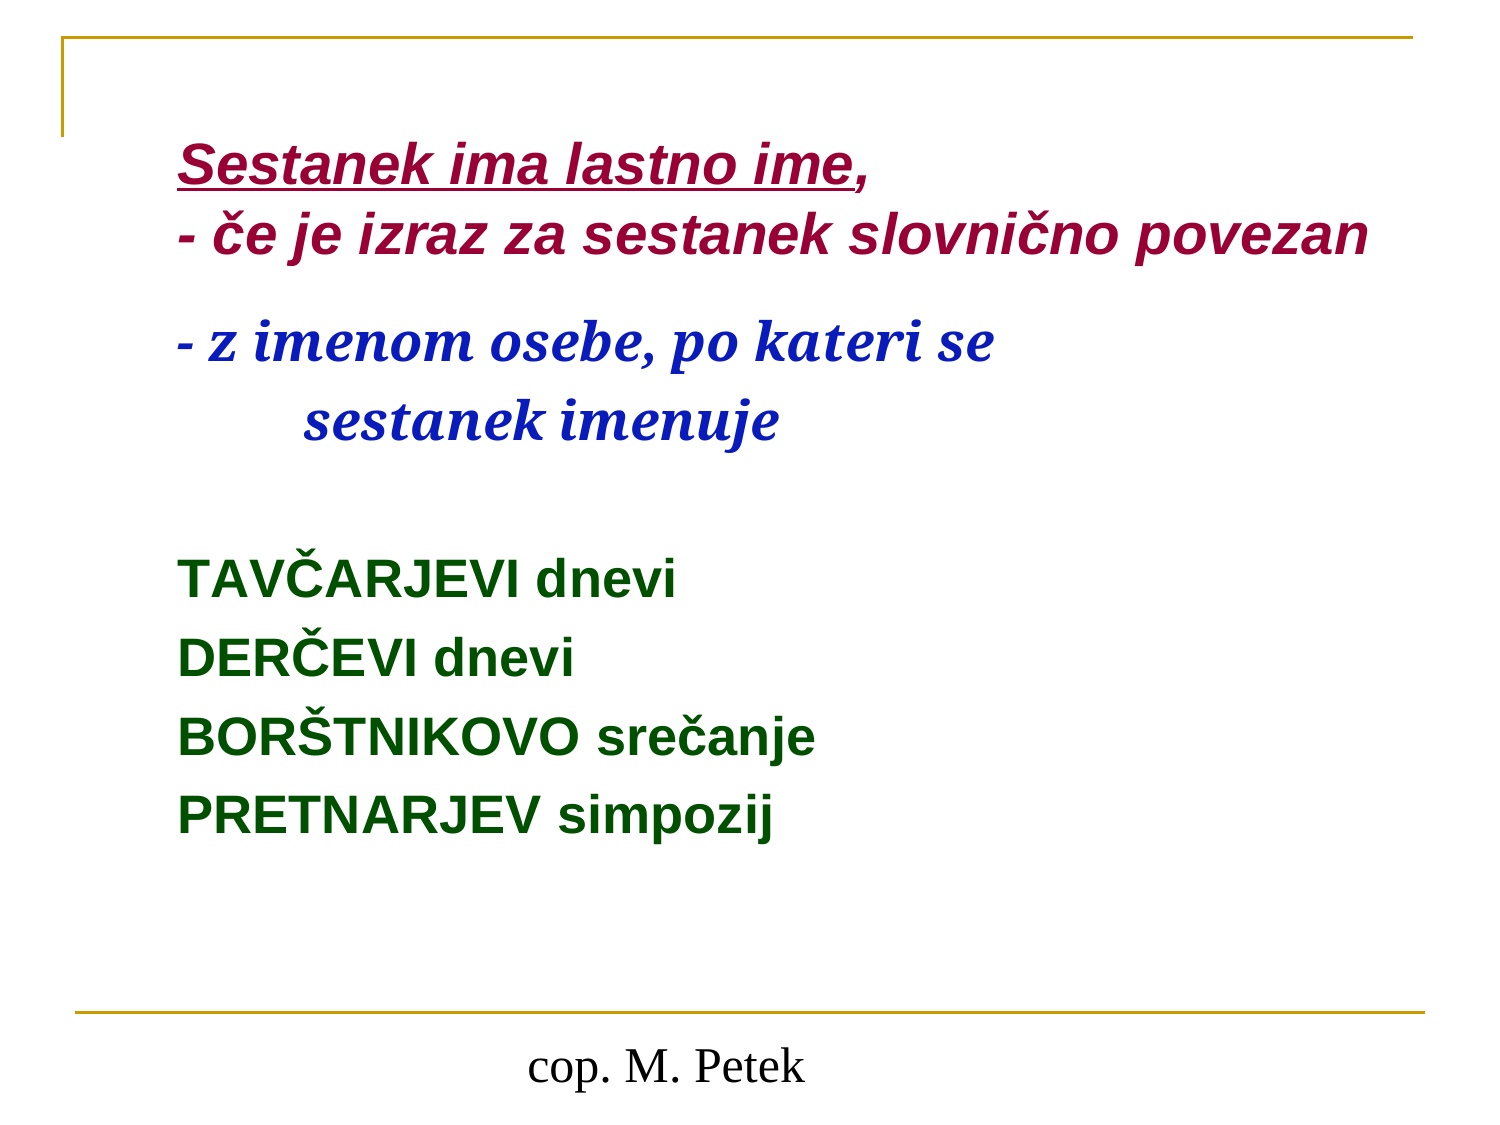

Sestanek ima lastno ime,
- če je izraz za sestanek slovnično povezan
# - z imenom osebe, po kateri se
 sestanek imenuje
TAVČARJEVI dnevi
DERČEVI dnevi
BORŠTNIKOVO srečanje
PRETNARJEV simpozij
cop. M. Petek